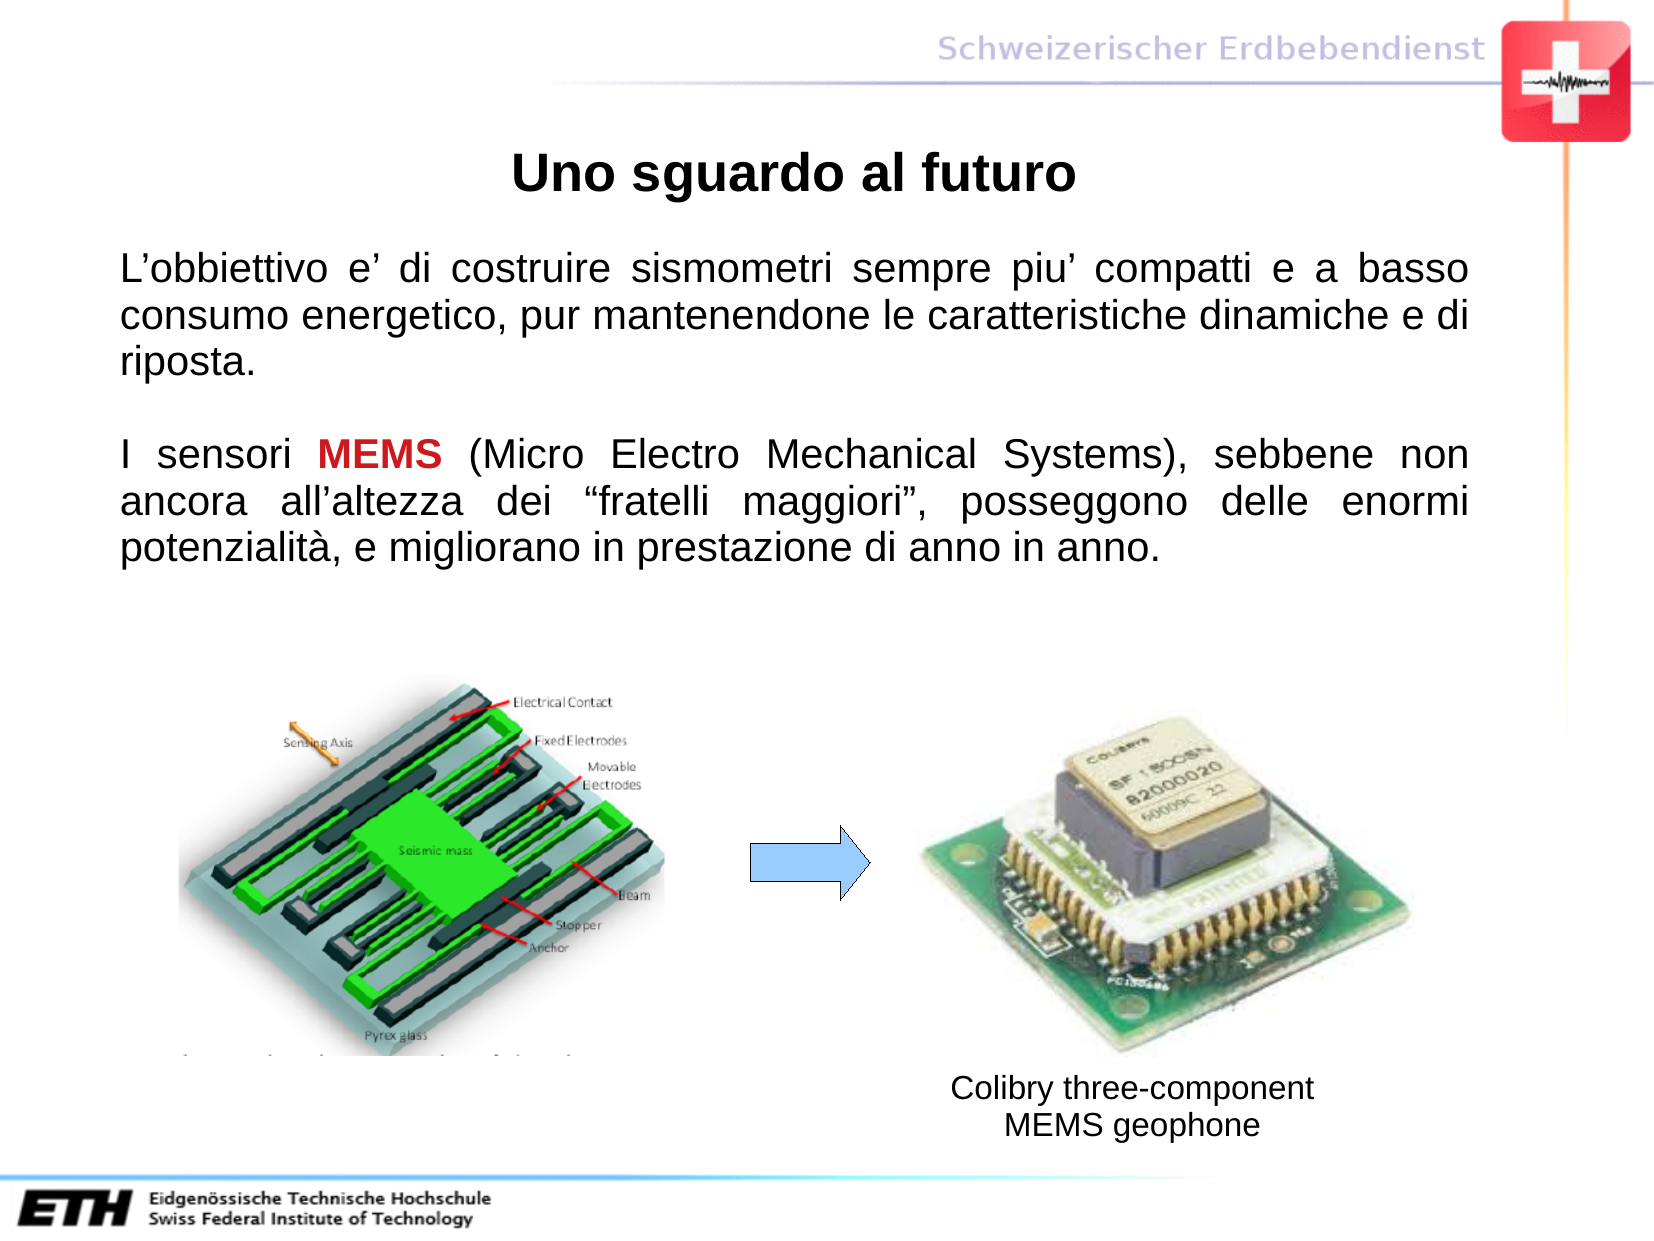

Uno sguardo al futuro
L’obbiettivo e’ di costruire sismometri sempre piu’ compatti e a basso consumo energetico, pur mantenendone le caratteristiche dinamiche e di riposta.
I sensori MEMS (Micro Electro Mechanical Systems), sebbene non ancora all’altezza dei “fratelli maggiori”, posseggono delle enormi potenzialità, e migliorano in prestazione di anno in anno.
Colibry three-component
MEMS geophone